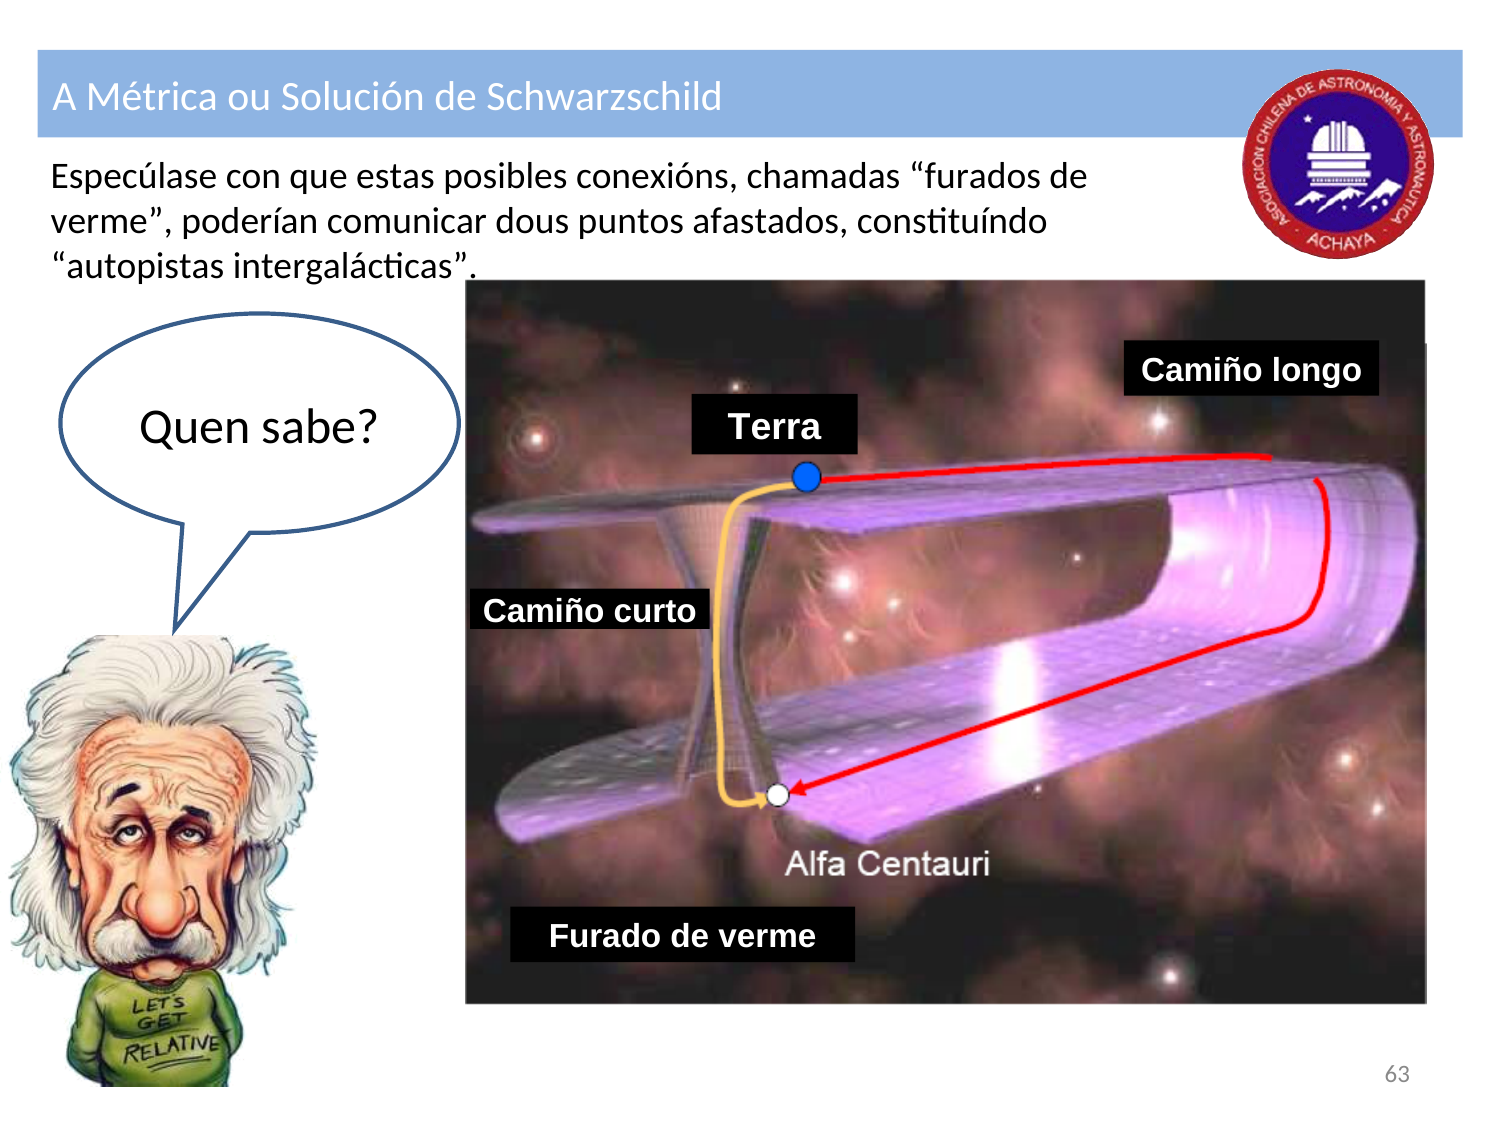

A Métrica ou Solución de Schwarzschild
Especúlase con que estas posibles conexións, chamadas “furados de verme”, poderían comunicar dous puntos afastados, constituíndo “autopistas intergalácticas”.
Quen sabe?
Camiño longo
Terra
Camiño curto
Furado de verme